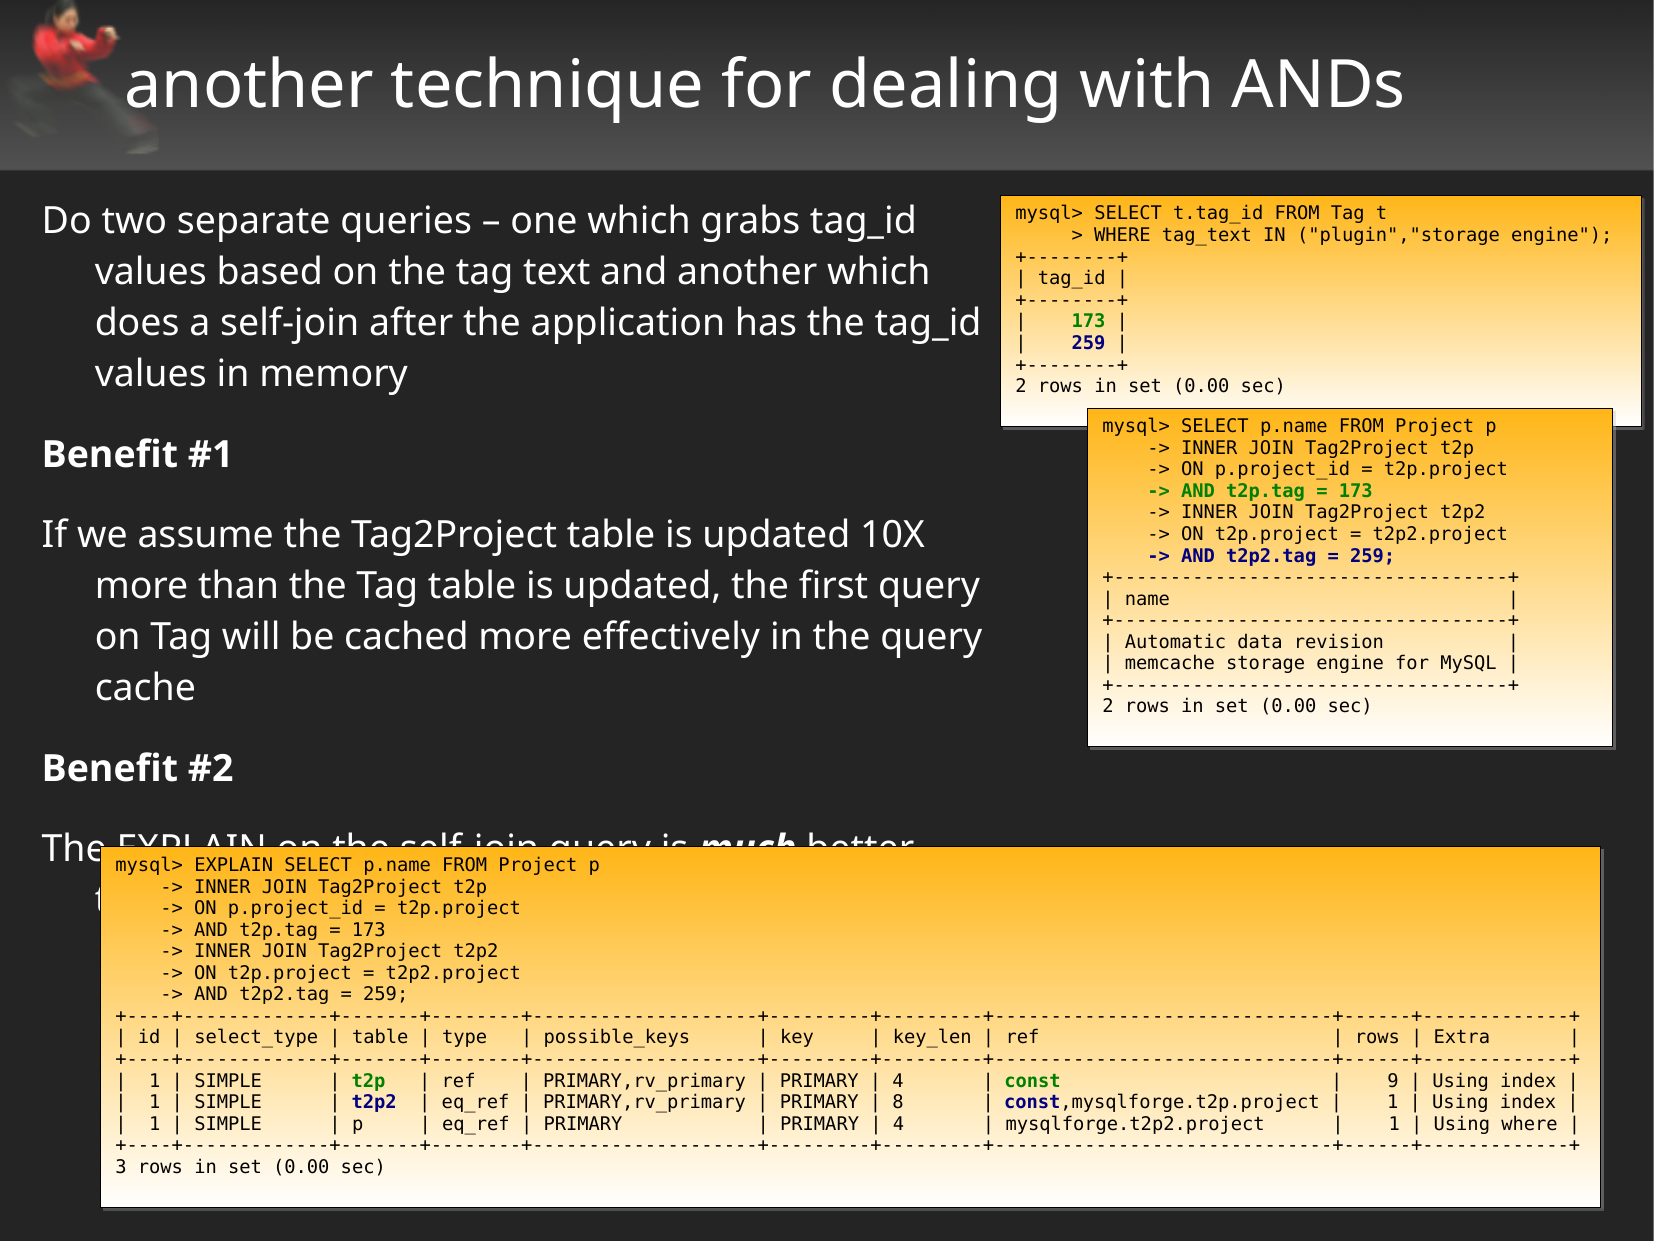

# another technique for dealing with ANDs
Do two separate queries – one which grabs tag_id values based on the tag text and another which does a self-join after the application has the tag_id values in memory
Benefit #1
If we assume the Tag2Project table is updated 10X more than the Tag table is updated, the first query on Tag will be cached more effectively in the query cache
Benefit #2
The EXPLAIN on the self-join query is much better than the HAVING COUNT(*) derived table solution
mysql> SELECT t.tag_id FROM Tag t
 > WHERE tag_text IN ("plugin","storage engine");
+--------+
| tag_id |
+--------+
| 173 |
| 259 |
+--------+
2 rows in set (0.00 sec)
mysql> SELECT p.name FROM Project p
 -> INNER JOIN Tag2Project t2p
 -> ON p.project_id = t2p.project
 -> AND t2p.tag = 173
 -> INNER JOIN Tag2Project t2p2
 -> ON t2p.project = t2p2.project
 -> AND t2p2.tag = 259;
+-----------------------------------+
| name |
+-----------------------------------+
| Automatic data revision |
| memcache storage engine for MySQL |
+-----------------------------------+
2 rows in set (0.00 sec)
mysql> EXPLAIN SELECT p.name FROM Project p
 -> INNER JOIN Tag2Project t2p
 -> ON p.project_id = t2p.project
 -> AND t2p.tag = 173
 -> INNER JOIN Tag2Project t2p2
 -> ON t2p.project = t2p2.project
 -> AND t2p2.tag = 259;
+----+-------------+-------+--------+--------------------+---------+---------+------------------------------+------+-------------+
| id | select_type | table | type | possible_keys | key | key_len | ref | rows | Extra |
+----+-------------+-------+--------+--------------------+---------+---------+------------------------------+------+-------------+
| 1 | SIMPLE | t2p | ref | PRIMARY,rv_primary | PRIMARY | 4 | const | 9 | Using index |
| 1 | SIMPLE | t2p2 | eq_ref | PRIMARY,rv_primary | PRIMARY | 8 | const,mysqlforge.t2p.project | 1 | Using index |
| 1 | SIMPLE | p | eq_ref | PRIMARY | PRIMARY | 4 | mysqlforge.t2p2.project | 1 | Using where |
+----+-------------+-------+--------+--------------------+---------+---------+------------------------------+------+-------------+
3 rows in set (0.00 sec)